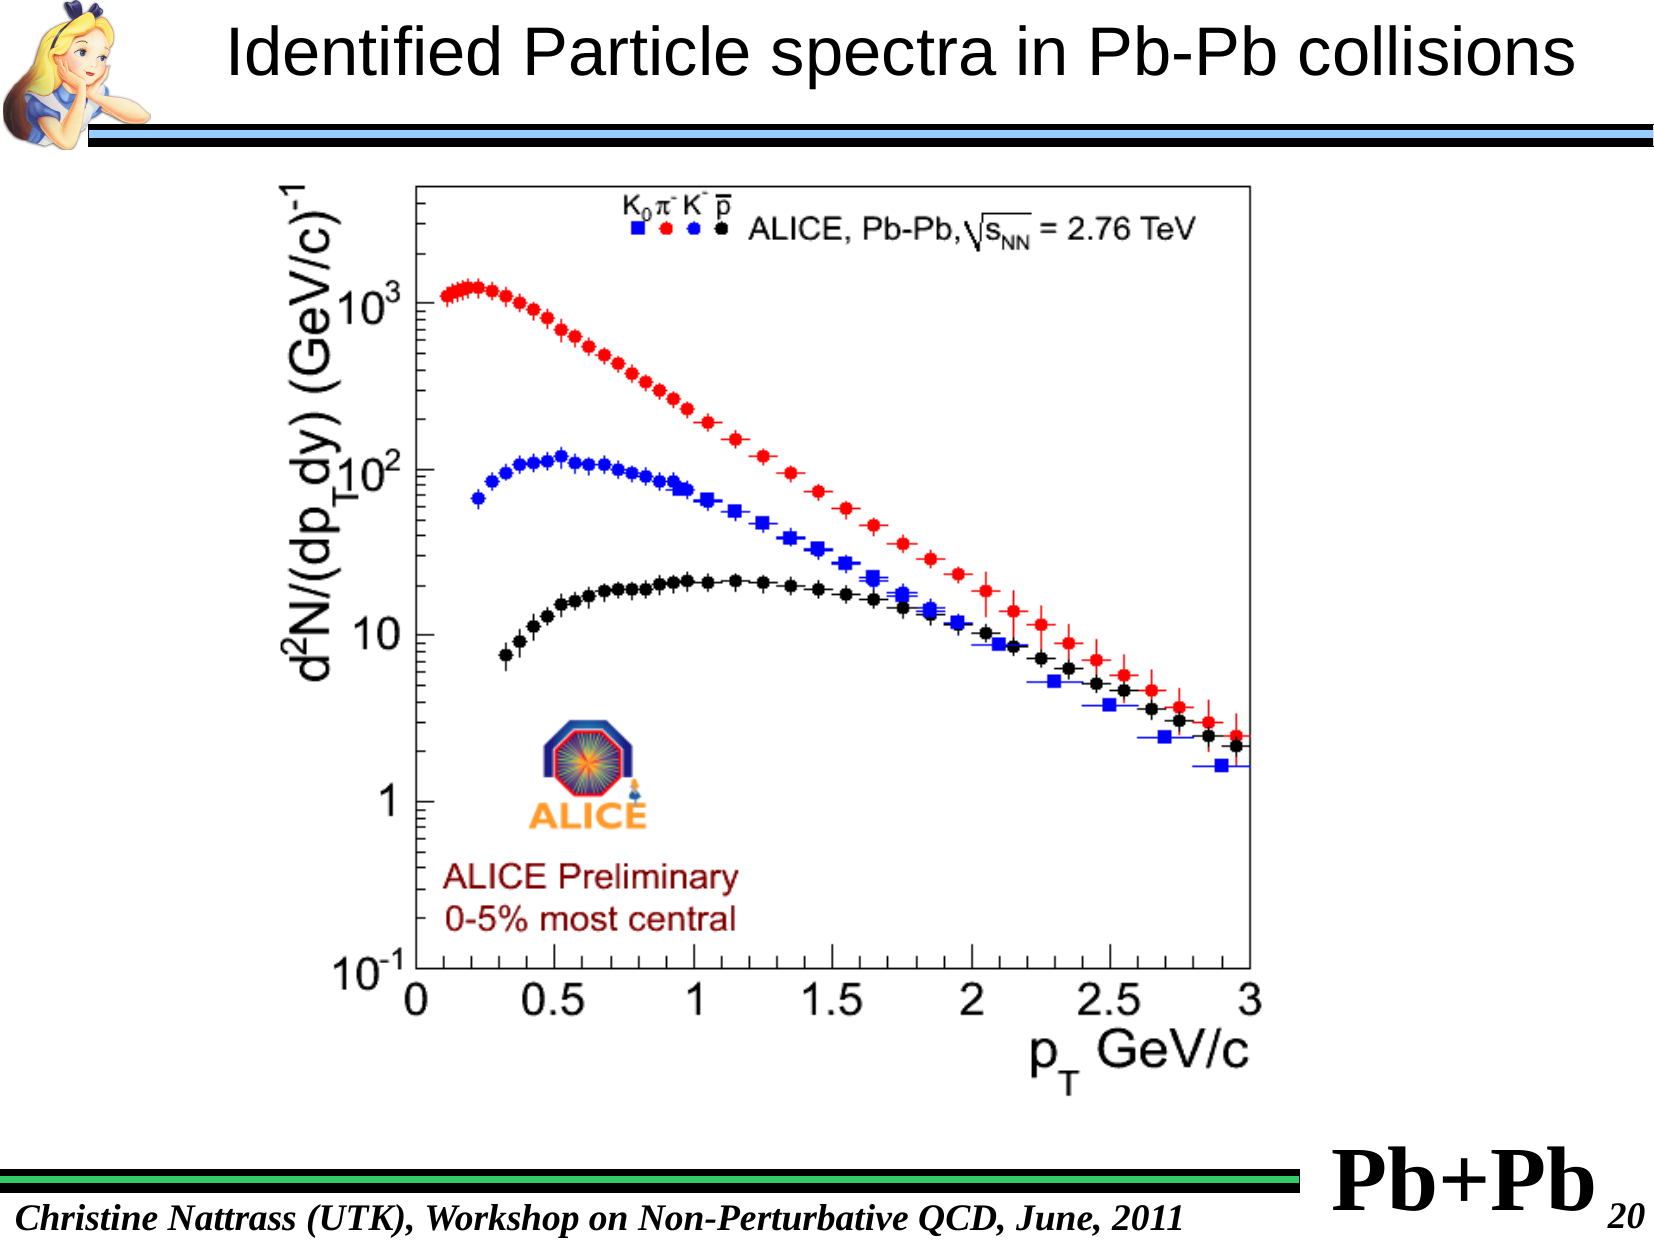

# Identified Particle spectra in Pb-Pb collisions
Pb+Pb